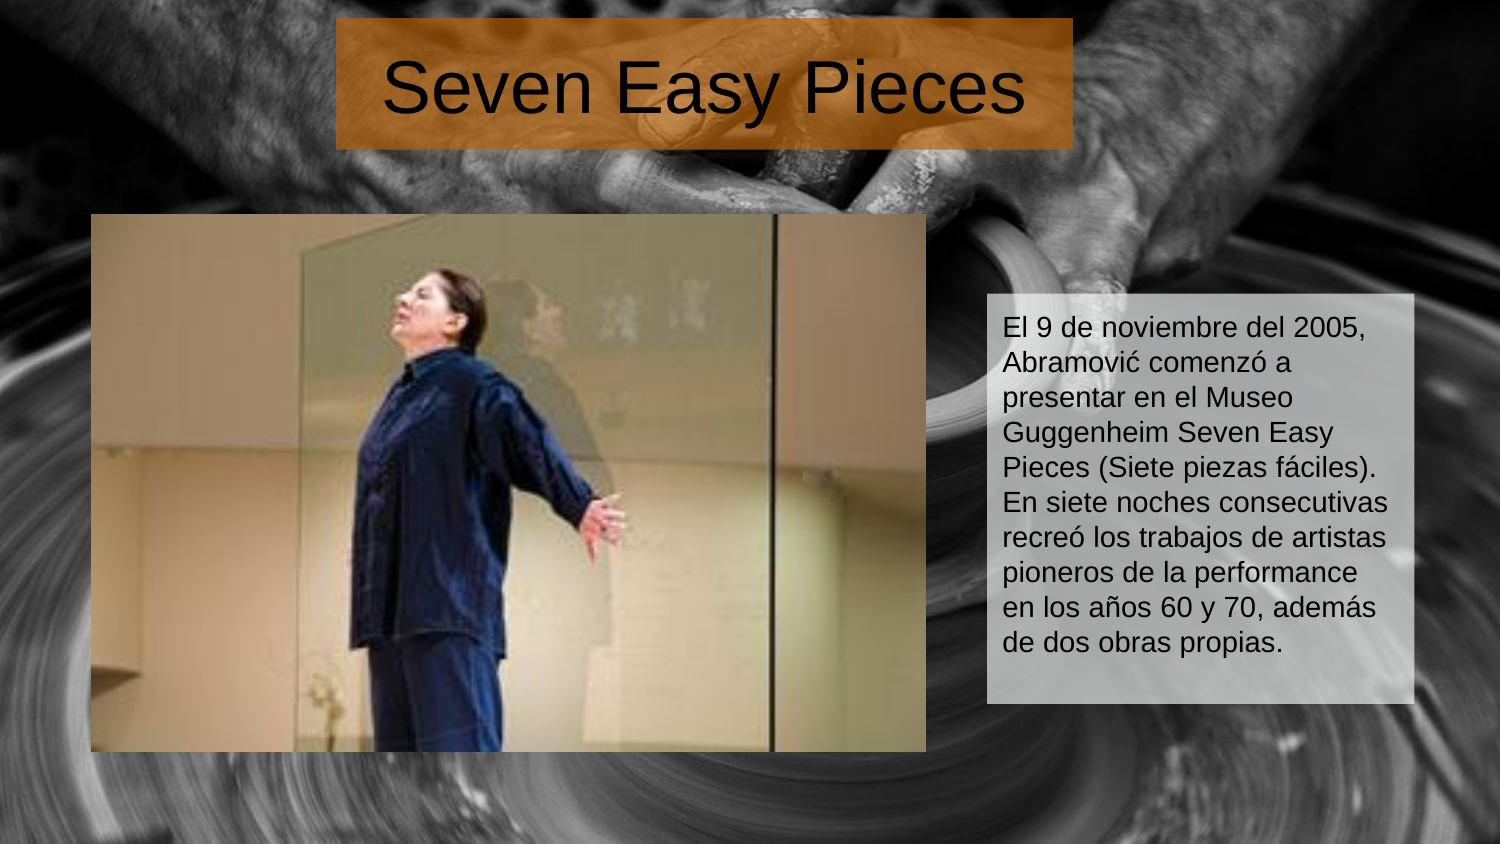

# Seven Easy Pieces
El 9 de noviembre del 2005, Abramović comenzó a presentar en el Museo Guggenheim Seven Easy Pieces (Siete piezas fáciles). En siete noches consecutivas recreó los trabajos de artistas pioneros de la performance en los años 60 y 70, además de dos obras propias.